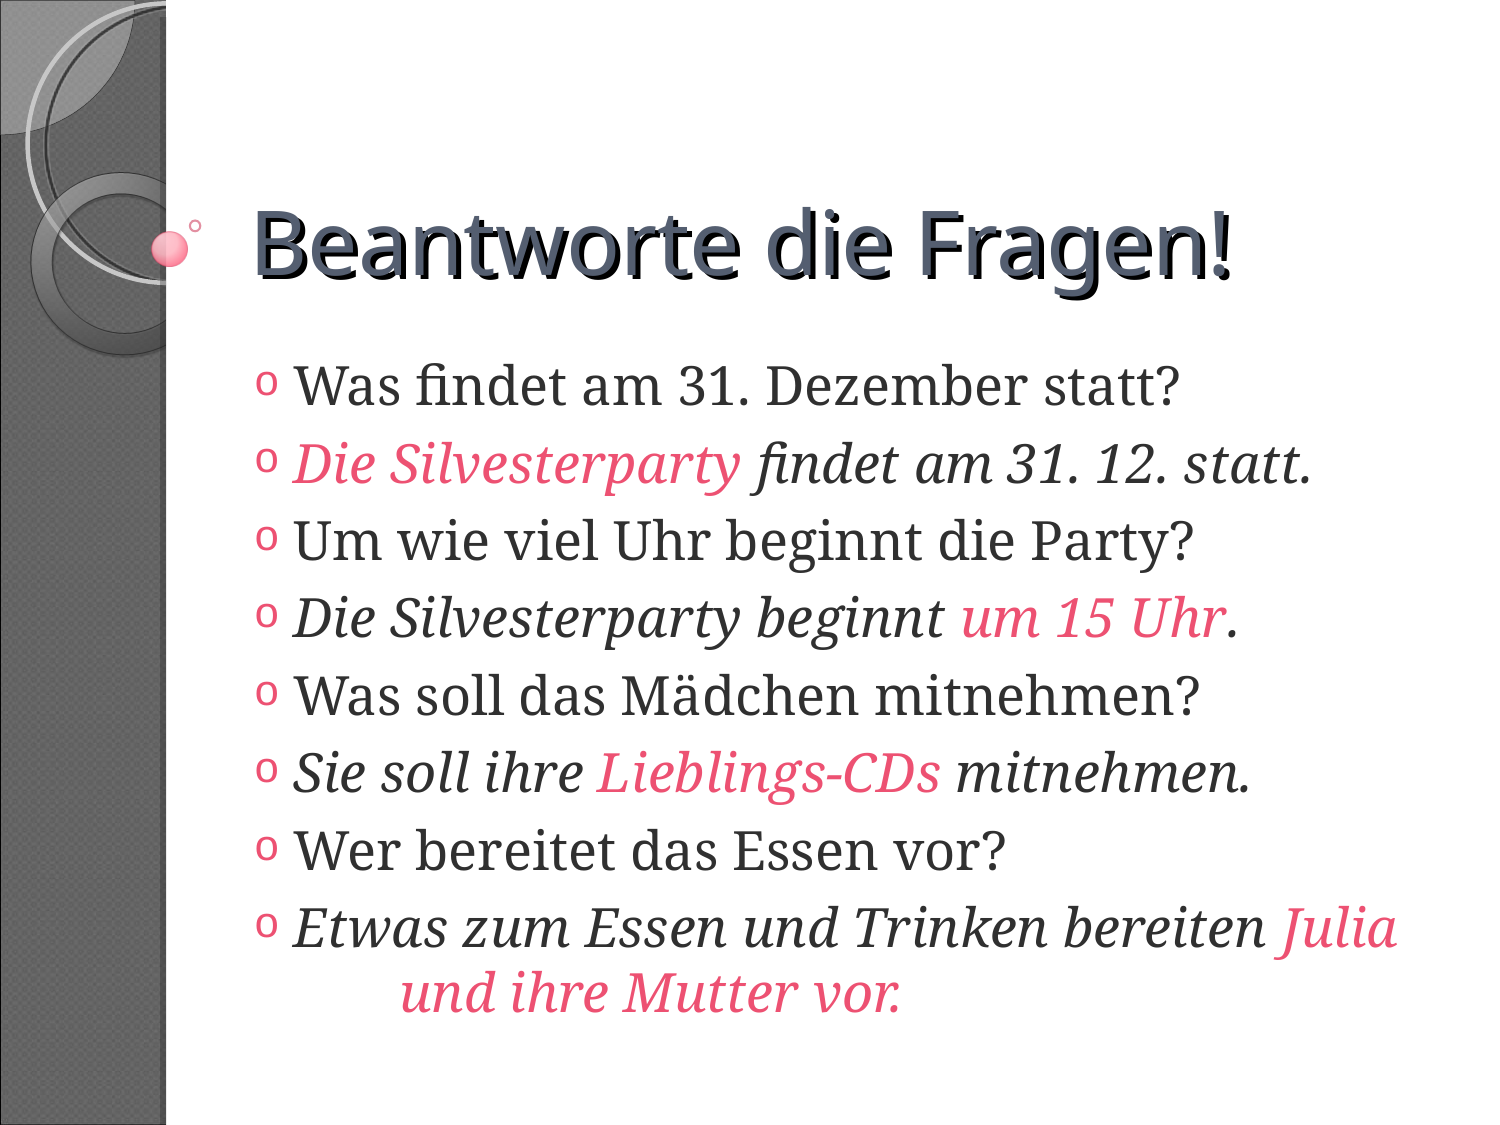

# Beantworte die Fragen!
 Was findet am 31. Dezember statt?
 Die Silvesterparty findet am 31. 12. statt.
 Um wie viel Uhr beginnt die Party?
 Die Silvesterparty beginnt um 15 Uhr.
 Was soll das Mädchen mitnehmen?
 Sie soll ihre Lieblings-CDs mitnehmen.
 Wer bereitet das Essen vor?
 Etwas zum Essen und Trinken bereiten Julia 	und ihre Mutter vor.